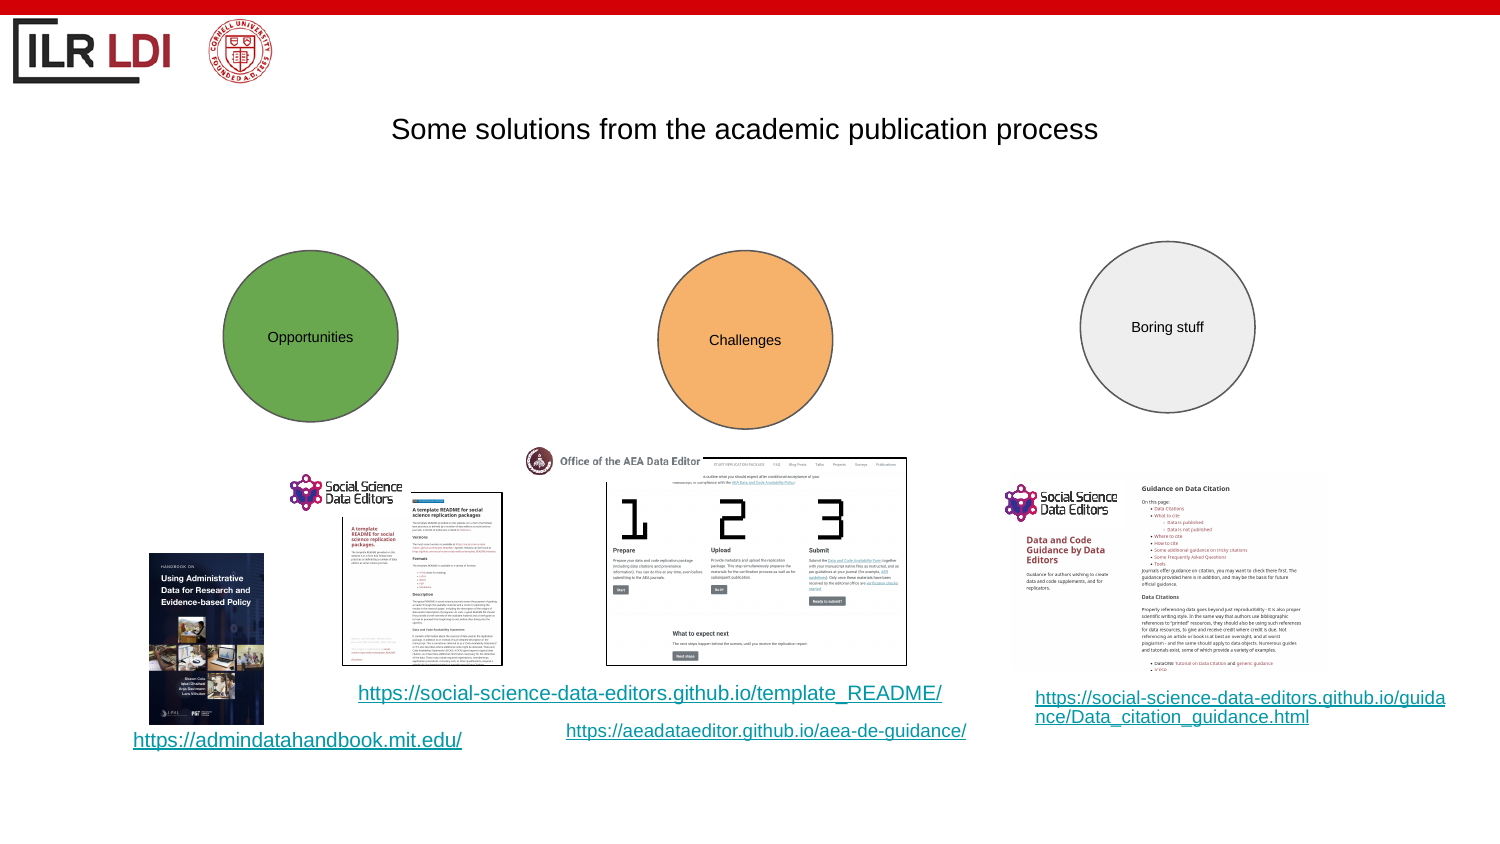

Some solutions from the academic publication process
Boring stuff
Opportunities
Challenges
https://social-science-data-editors.github.io/template_README/
https://social-science-data-editors.github.io/guidance/Data_citation_guidance.html
https://aeadataeditor.github.io/aea-de-guidance/
https://admindatahandbook.mit.edu/